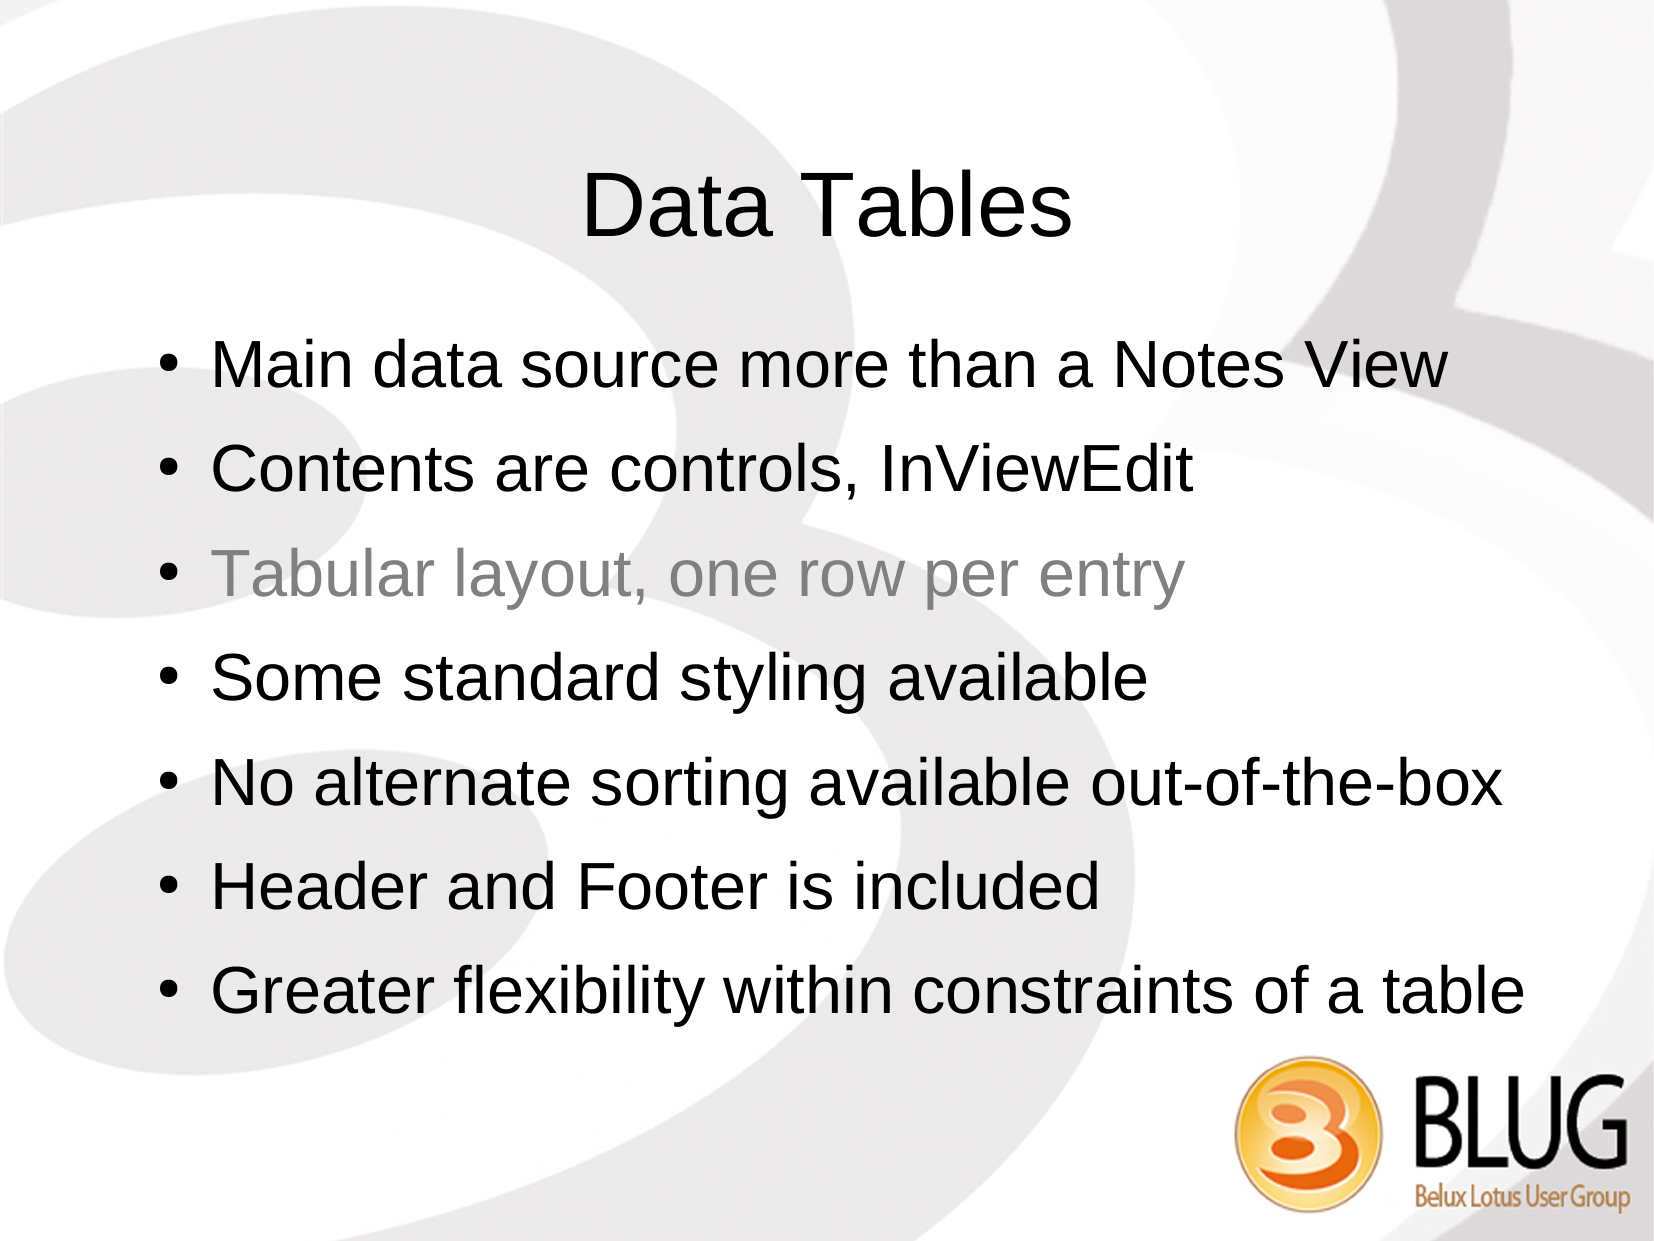

# Data Tables
Main data source more than a Notes View
Contents are controls, InViewEdit
Tabular layout, one row per entry
Some standard styling available
No alternate sorting available out-of-the-box
Header and Footer is included
Greater flexibility within constraints of a table